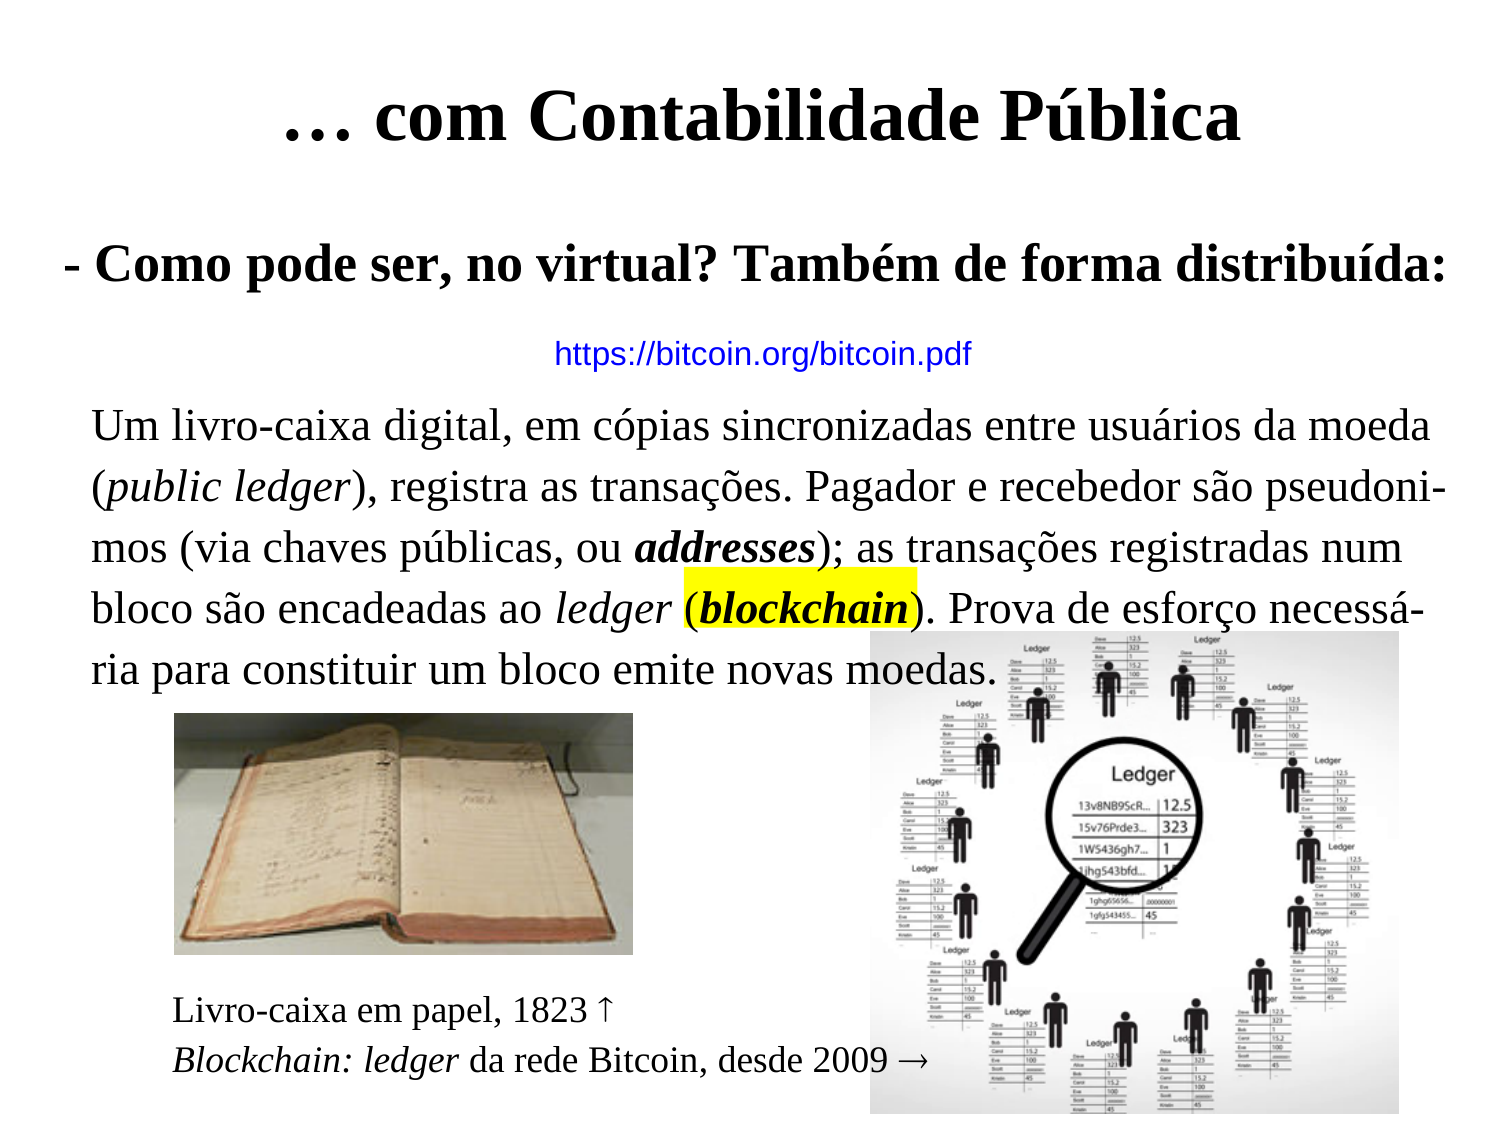

# … com Contabilidade Pública
- Como pode ser, no virtual? Também de forma distribuída:
 https://bitcoin.org/bitcoin.pdf
Um livro-caixa digital, em cópias sincronizadas entre usuários da moeda (public ledger), registra as transações. Pagador e recebedor são pseudoni-mos (via chaves públicas, ou addresses); as transações registradas num bloco são encadeadas ao ledger (blockchain). Prova de esforço necessá-ria para constituir um bloco emite novas moedas.
Livro-caixa em papel, 1823 ­
	Blockchain: ledger da rede Bitcoin, desde 2009 ®